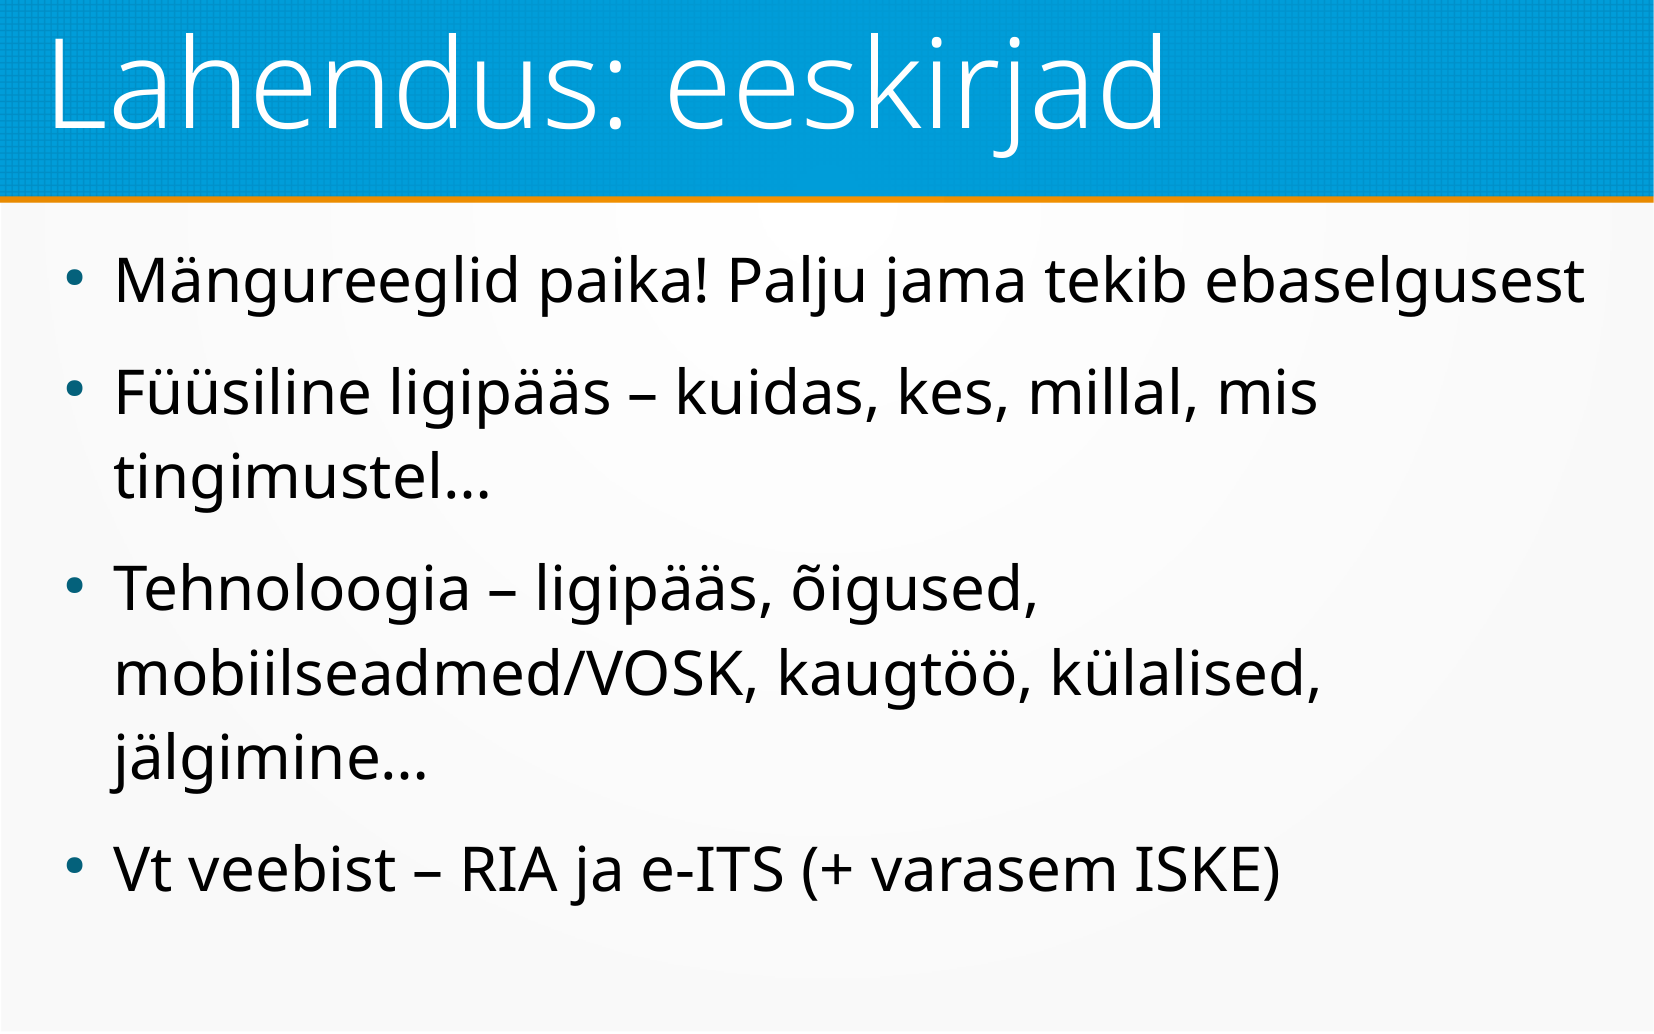

# Lahendus: eeskirjad
Mängureeglid paika! Palju jama tekib ebaselgusest
Füüsiline ligipääs – kuidas, kes, millal, mis tingimustel…
Tehnoloogia – ligipääs, õigused, mobiilseadmed/VOSK, kaugtöö, külalised, jälgimine…
Vt veebist – RIA ja e-ITS (+ varasem ISKE)